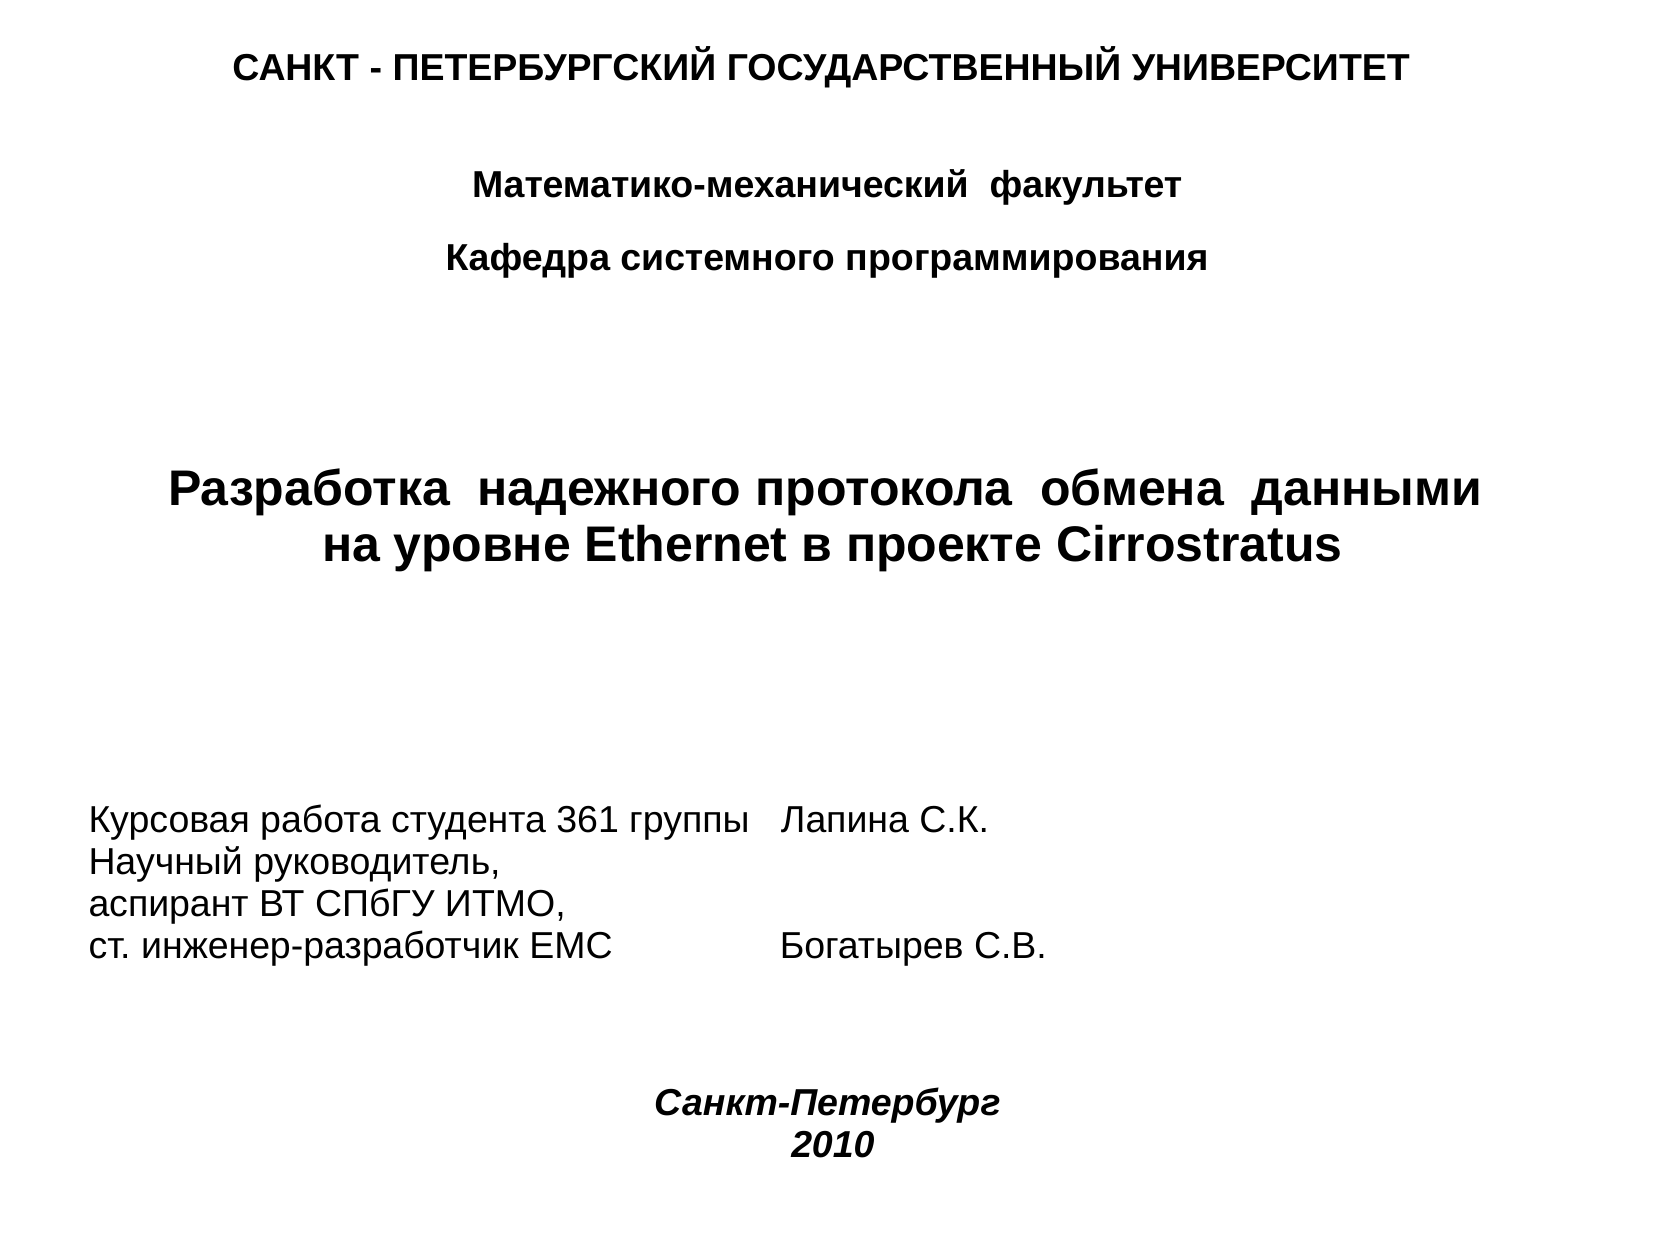

# САНКТ - ПЕТЕРБУРГСКИЙ ГОСУДАРСТВЕННЫЙ УНИВЕРСИТЕТ
Математико-механический факультет
Кафедра системного программирования
Разработка надежного протокола обмена данными
на уровне Ethernet в проекте Cirrostratus
Курсовая работа студента 361 группы Лапина С.К.
Научный руководитель,
аспирант ВТ СПбГУ ИТМО,
ст. инженер-разработчик EMC Богатырев С.В.
Санкт-Петербург
2010